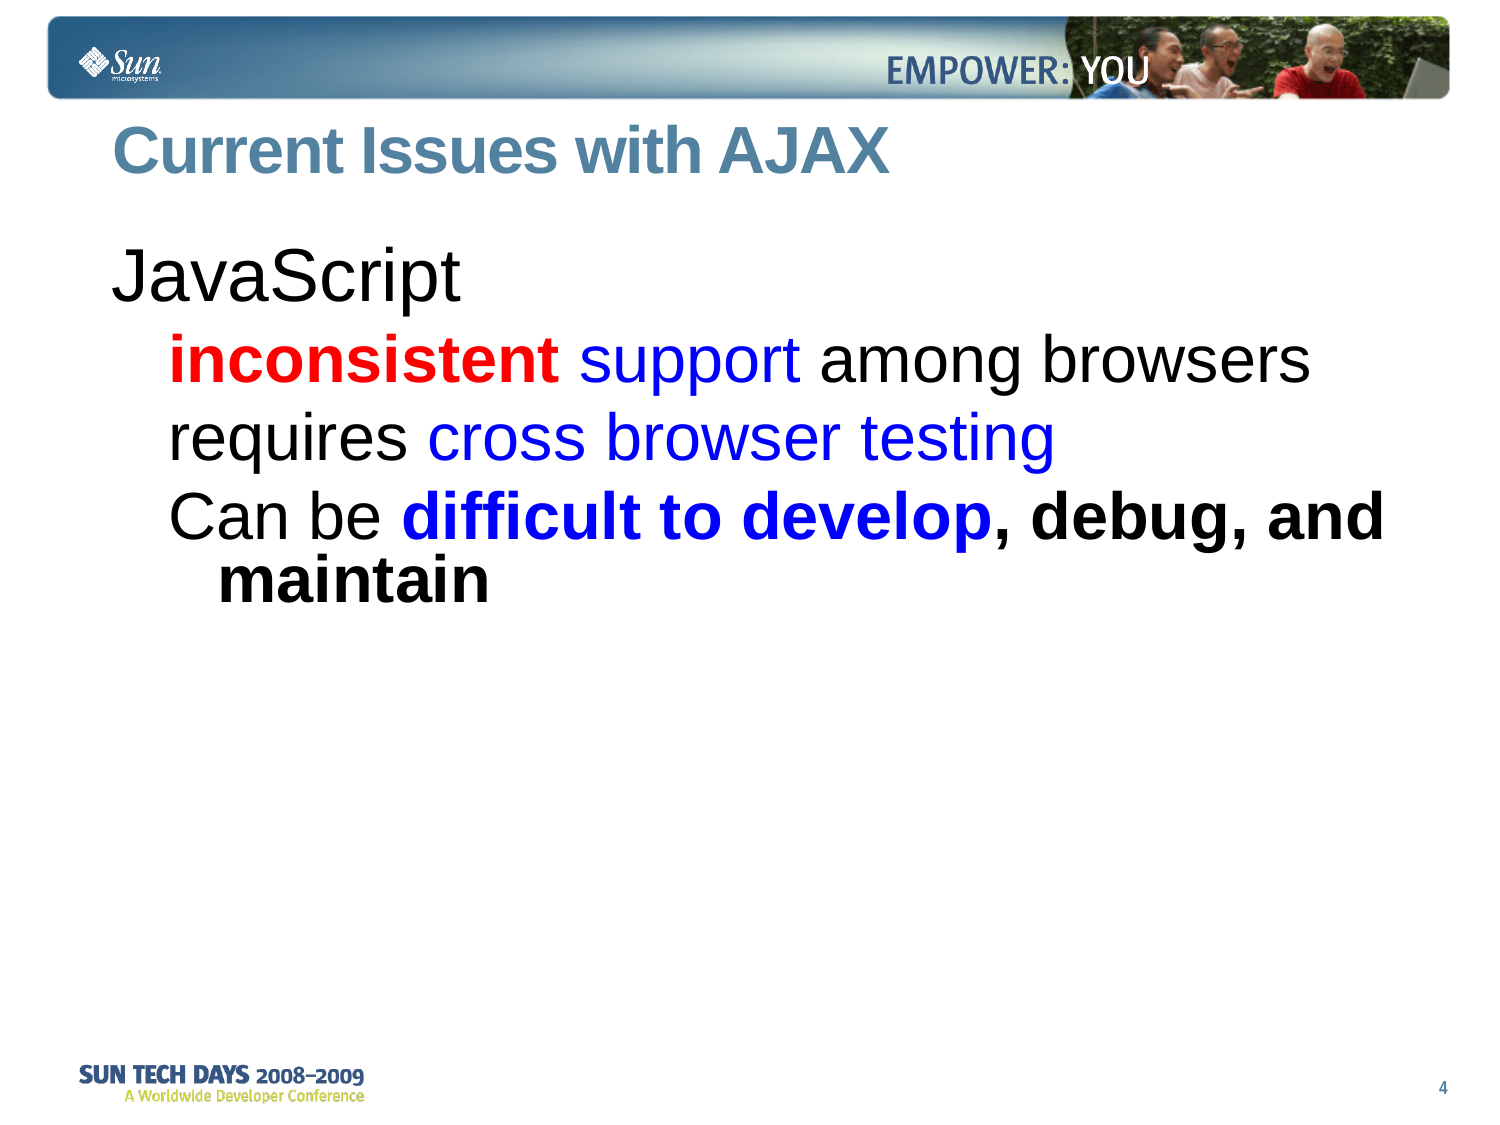

# Current Issues with AJAX
JavaScript
inconsistent support among browsers
requires cross browser testing
Can be difficult to develop, debug, and maintain